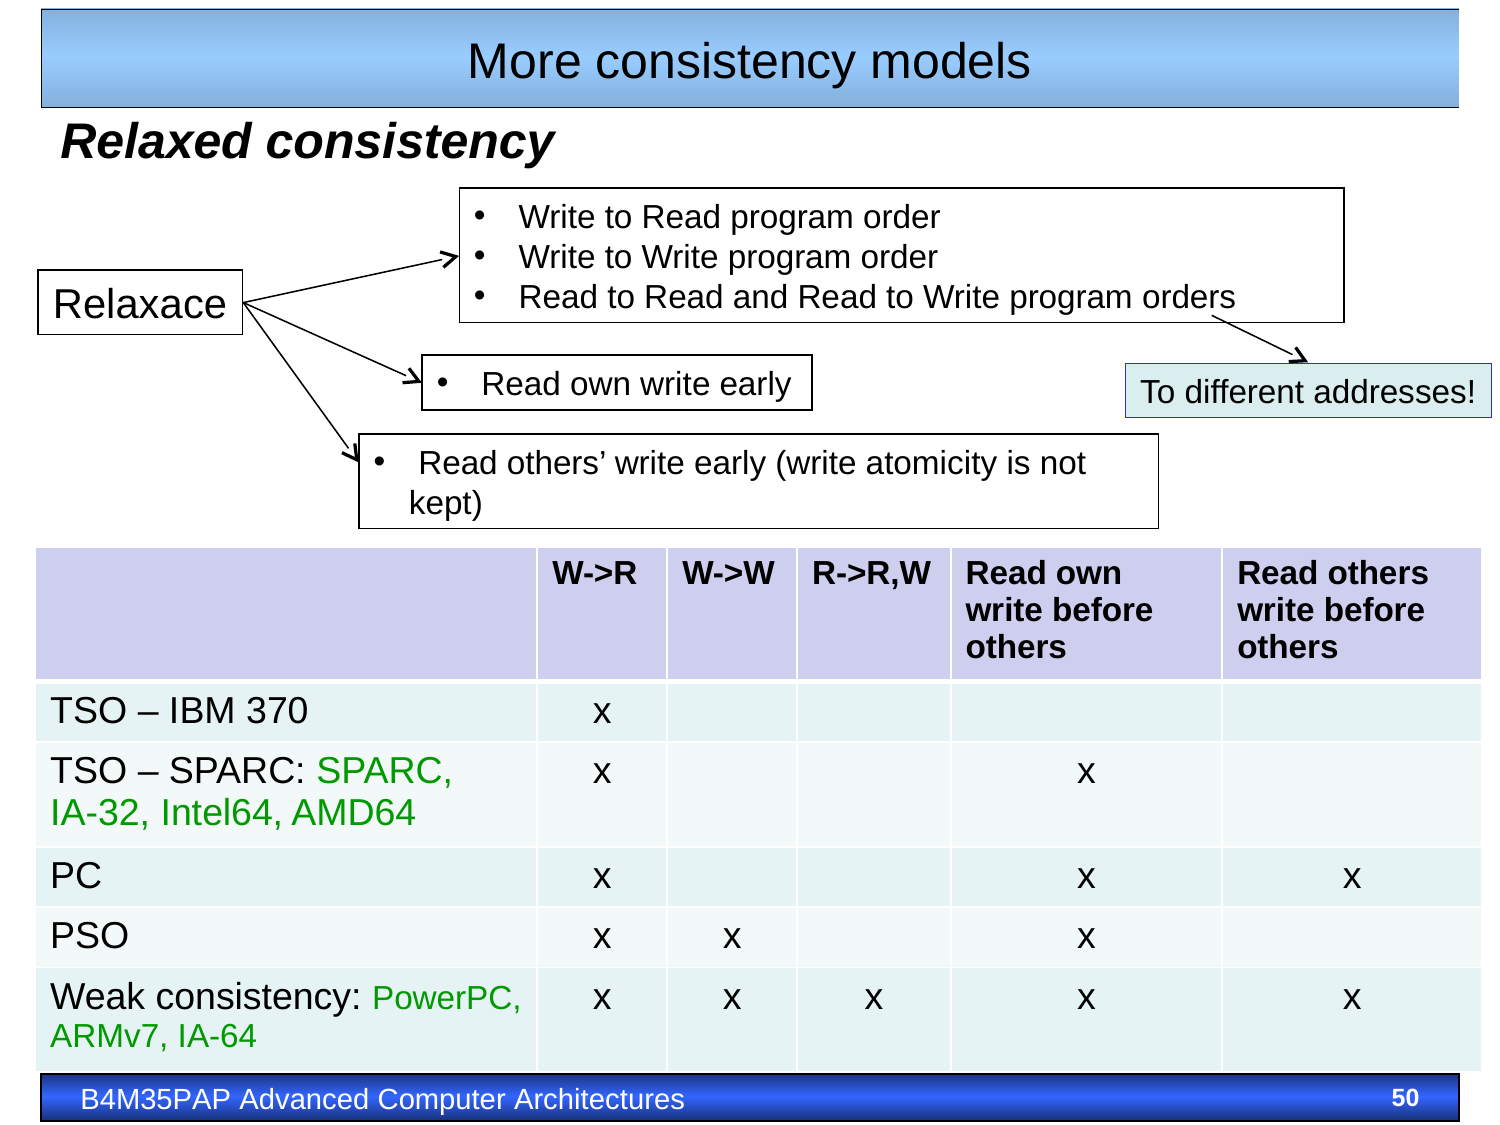

More consistency models
# Relaxed consistency
 Write to Read program order
 Write to Write program order
 Read to Read and Read to Write program orders
Relaxace
 Read own write early
To different addresses!
 Read others’ write early (write atomicity is not kept)
| | W->R | W->W | R->R,W | Read own write before others | Read others write before others |
| --- | --- | --- | --- | --- | --- |
| TSO – IBM 370 | x | | | | |
| TSO – SPARC: SPARC, IA-32, Intel64, AMD64 | x | | | x | |
| PC | x | | | x | x |
| PSO | x | x | | x | |
| Weak consistency: PowerPC, ARMv7, IA-64 | x | x | x | x | x |